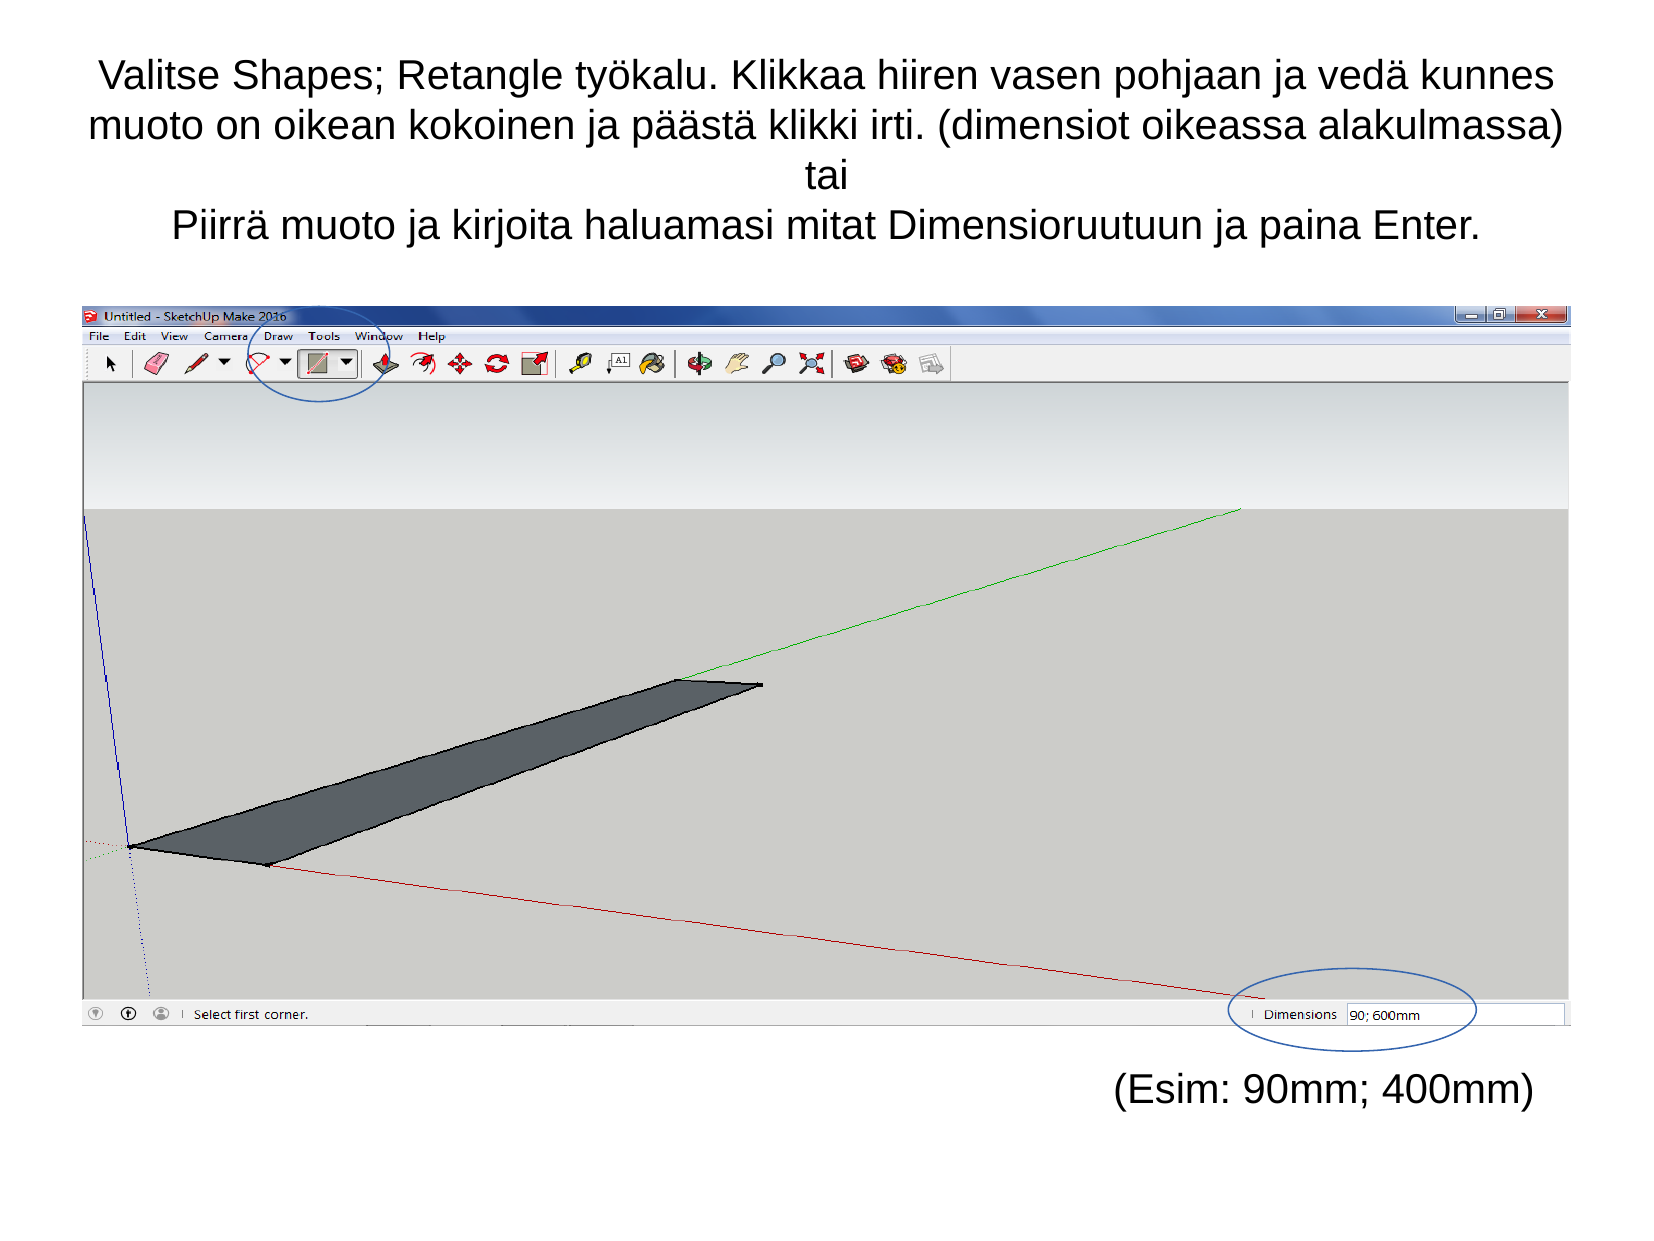

Valitse Shapes; Retangle työkalu. Klikkaa hiiren vasen pohjaan ja vedä kunnes muoto on oikean kokoinen ja päästä klikki irti. (dimensiot oikeassa alakulmassa) tai
Piirrä muoto ja kirjoita haluamasi mitat Dimensioruutuun ja paina Enter.
(Esim: 90mm; 400mm)